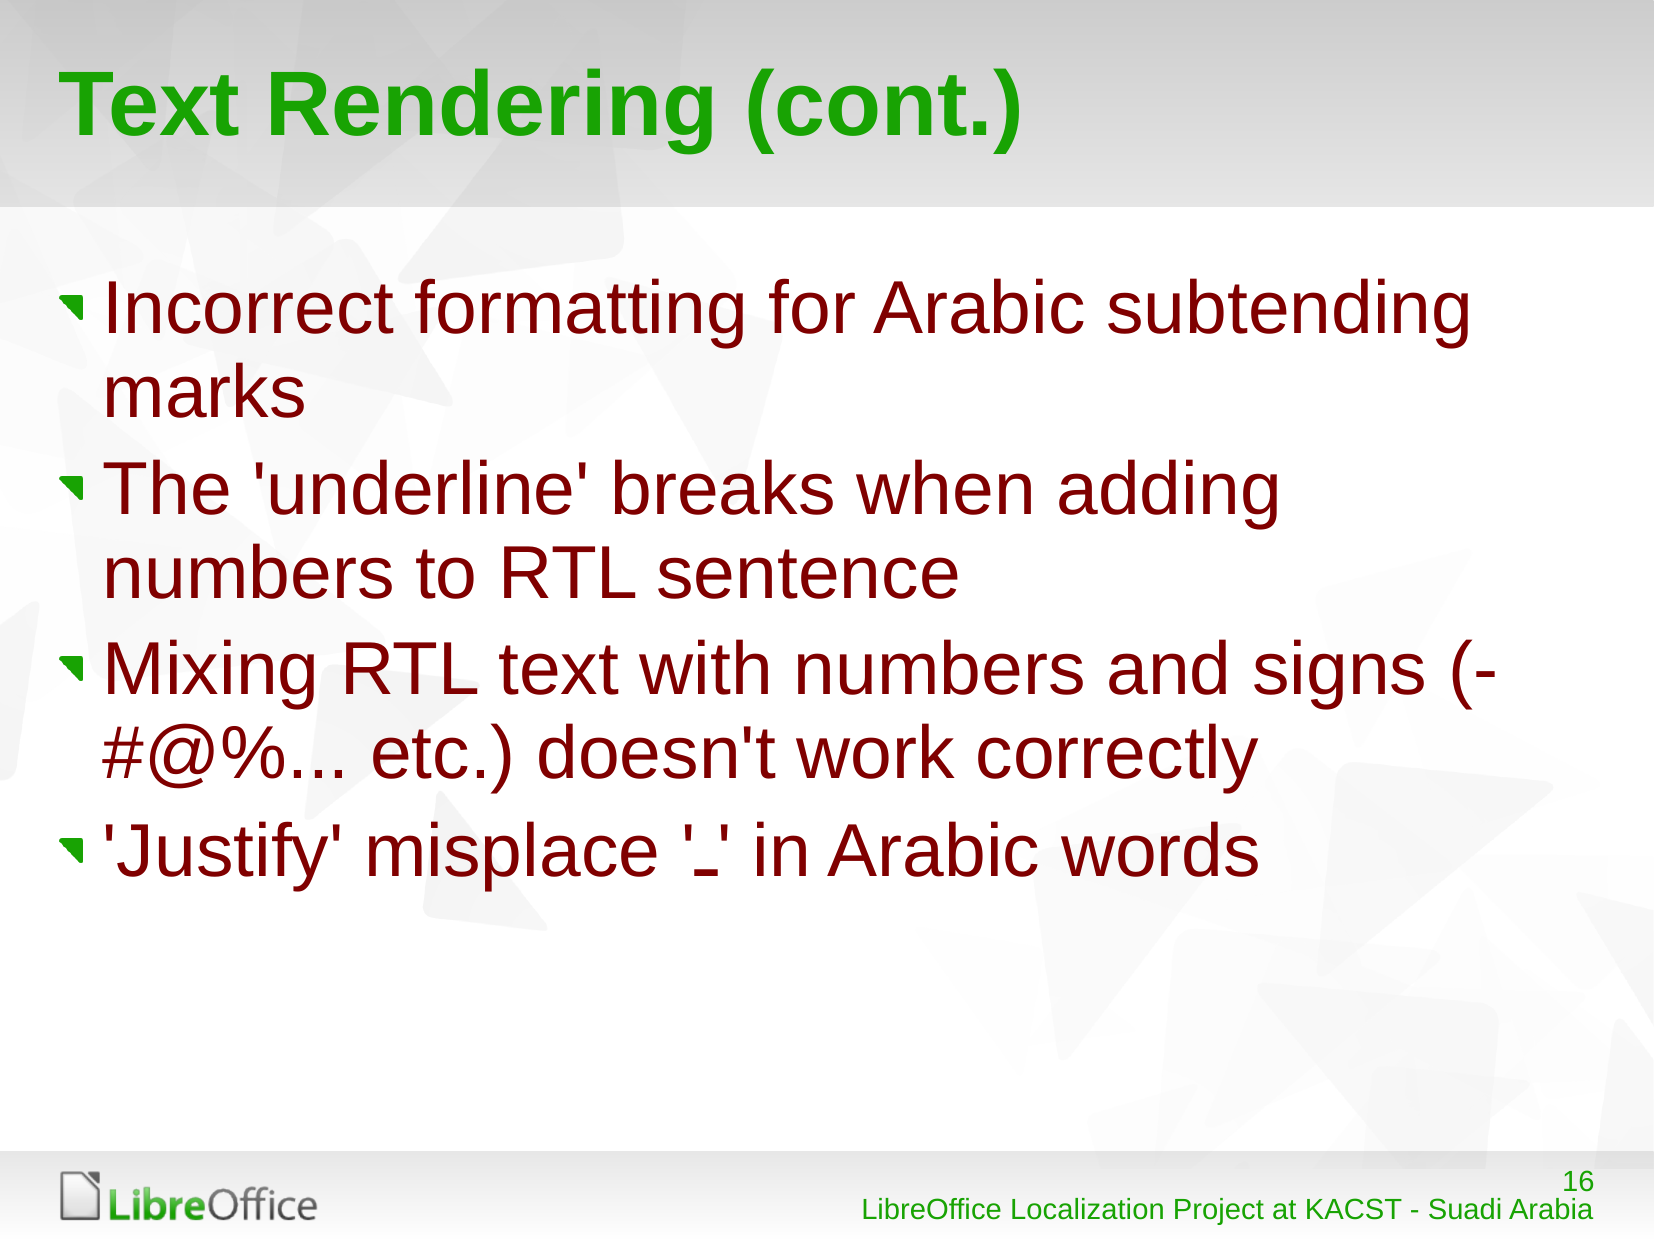

# Text Rendering (cont.)
Incorrect formatting for Arabic subtending marks
The 'underline' breaks when adding numbers to RTL sentence
Mixing RTL text with numbers and signs (-#@%... etc.) doesn't work correctly
'Justify' misplace 'ـ' in Arabic words
16
LibreOffice Localization Project at KACST - Suadi Arabia